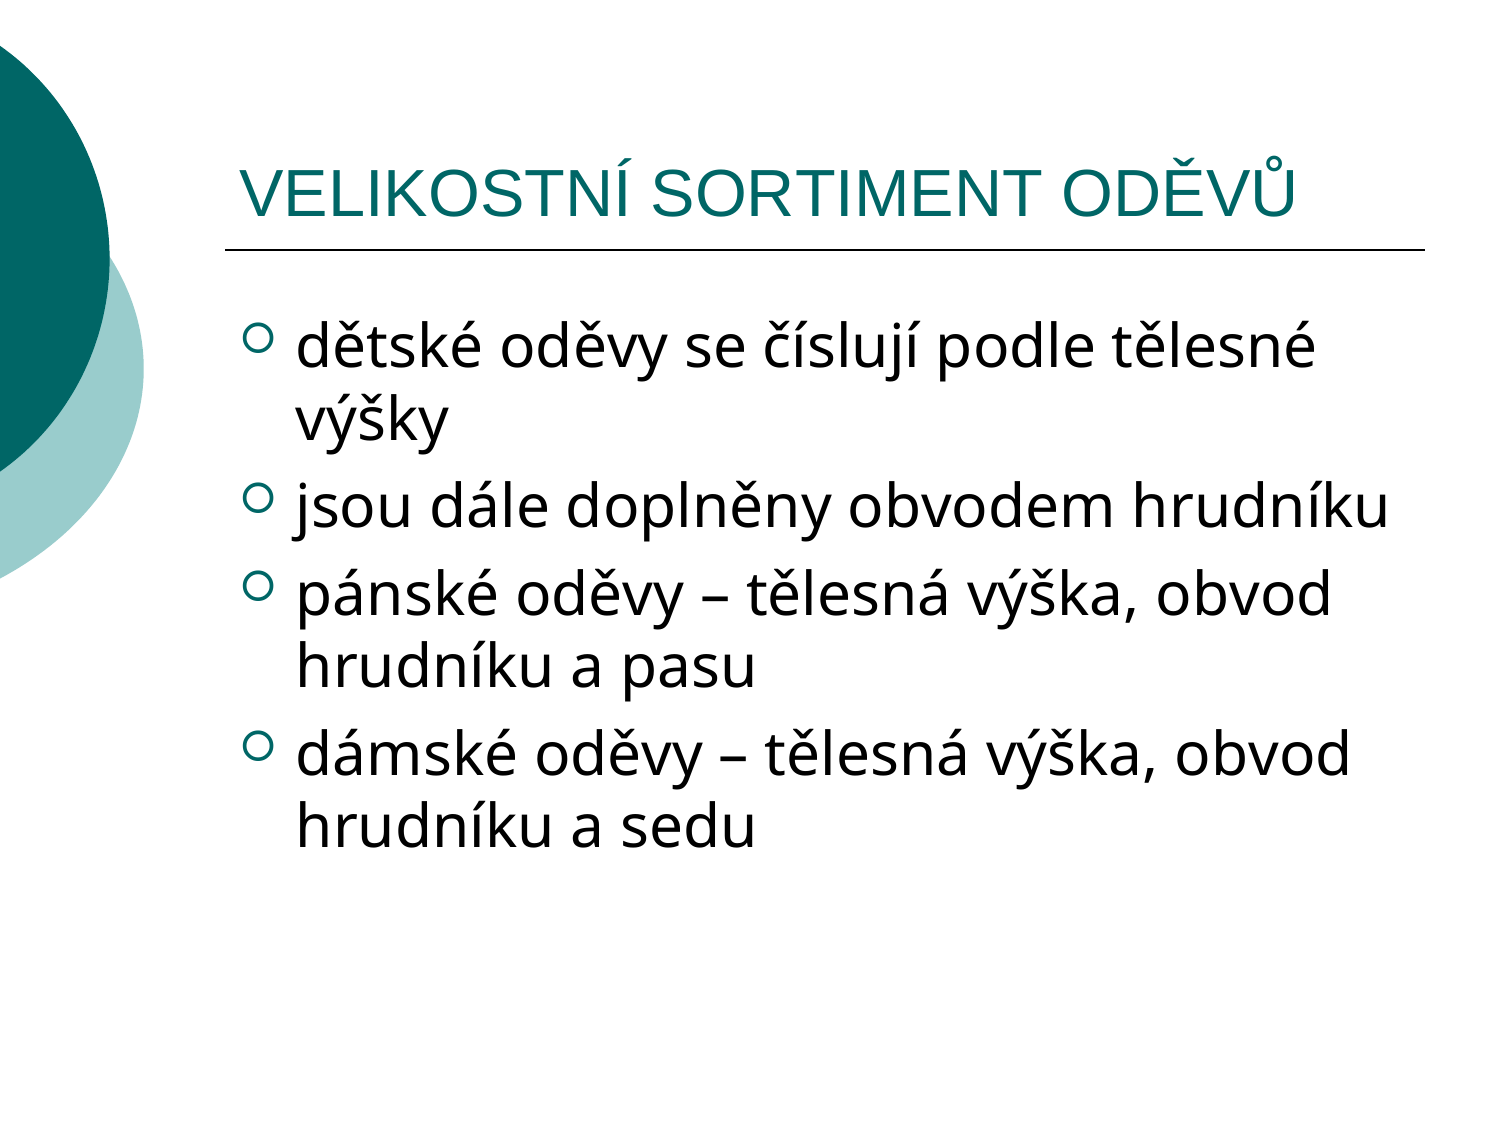

# VELIKOSTNÍ SORTIMENT ODĚVŮ
dětské oděvy se číslují podle tělesné výšky
jsou dále doplněny obvodem hrudníku
pánské oděvy – tělesná výška, obvod hrudníku a pasu
dámské oděvy – tělesná výška, obvod hrudníku a sedu